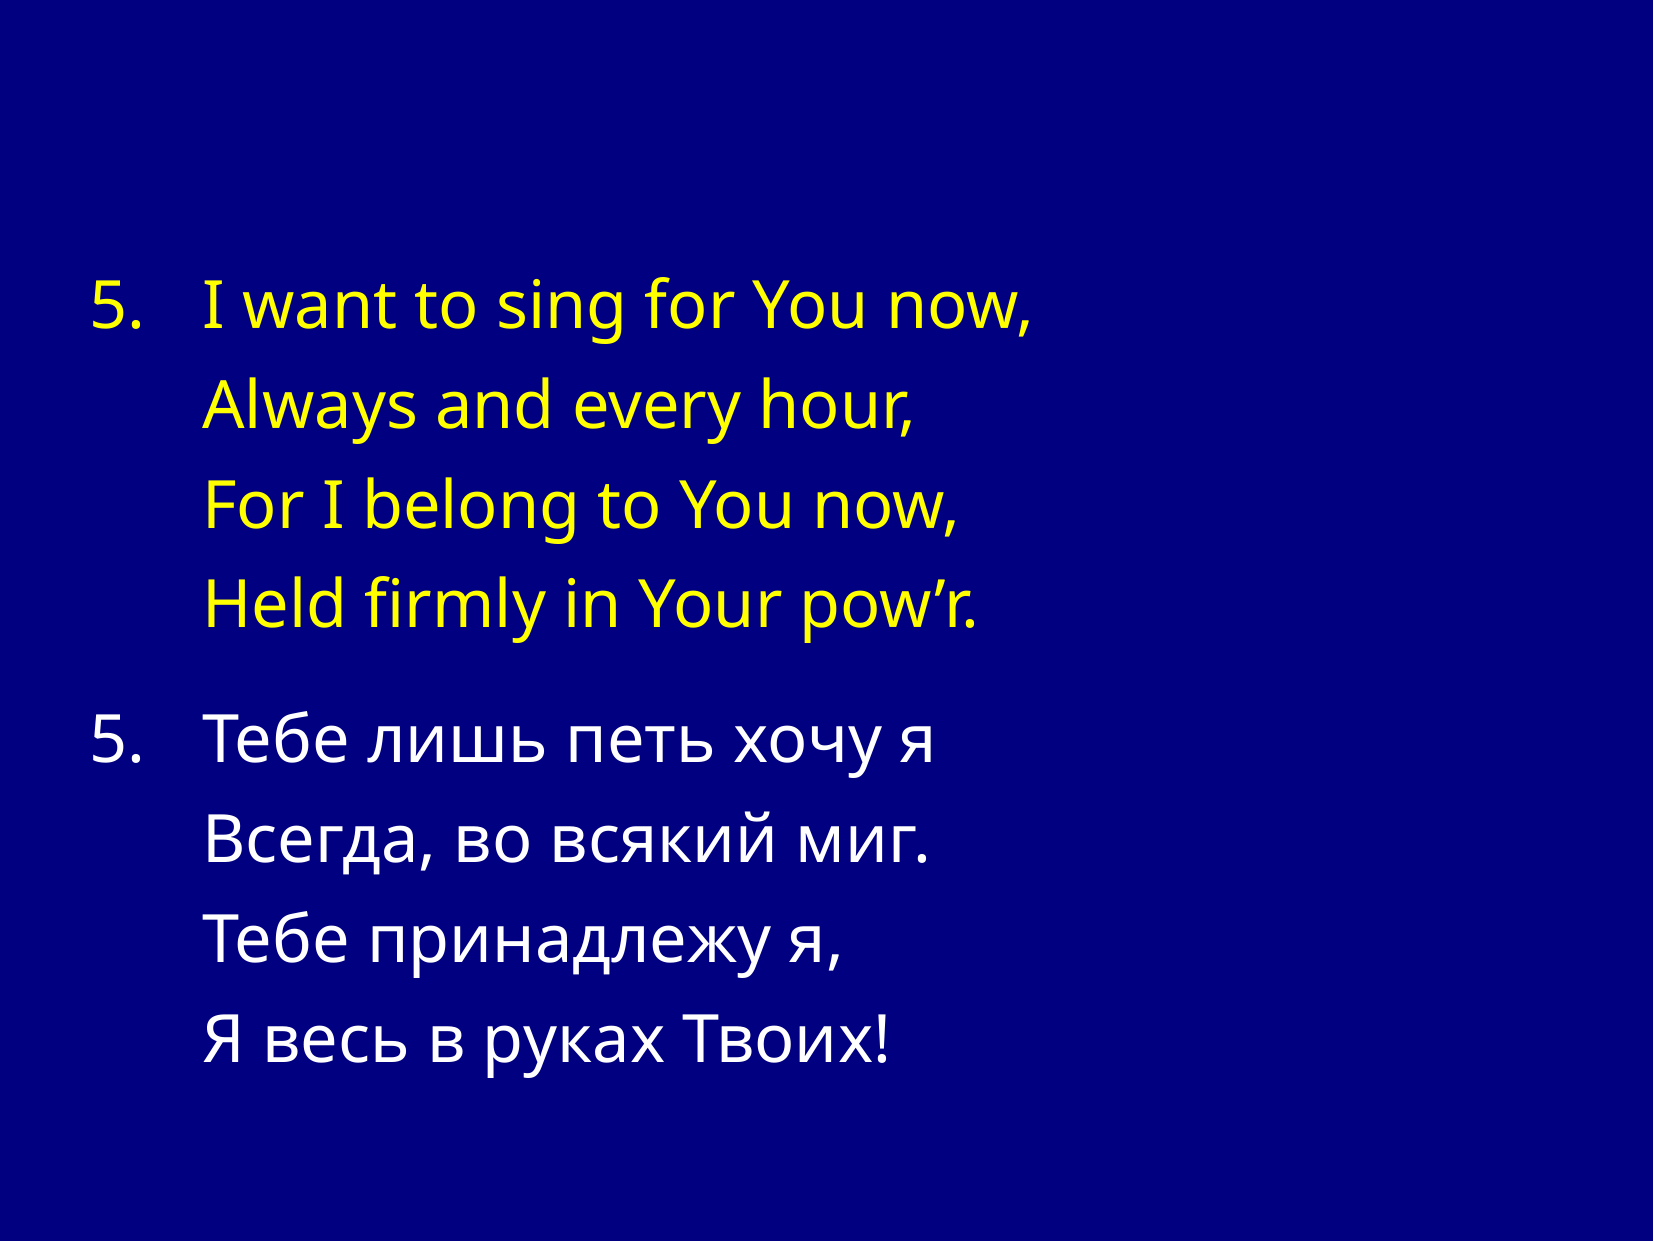

5.	I want to sing for You now,
	Always and every hour,
	For I belong to You now,
	Held firmly in Your pow’r.
5.	Тебе лишь петь хочу я
	Всегда, во всякий миг.
	Тебе принадлежу я,
	Я весь в руках Твоих!